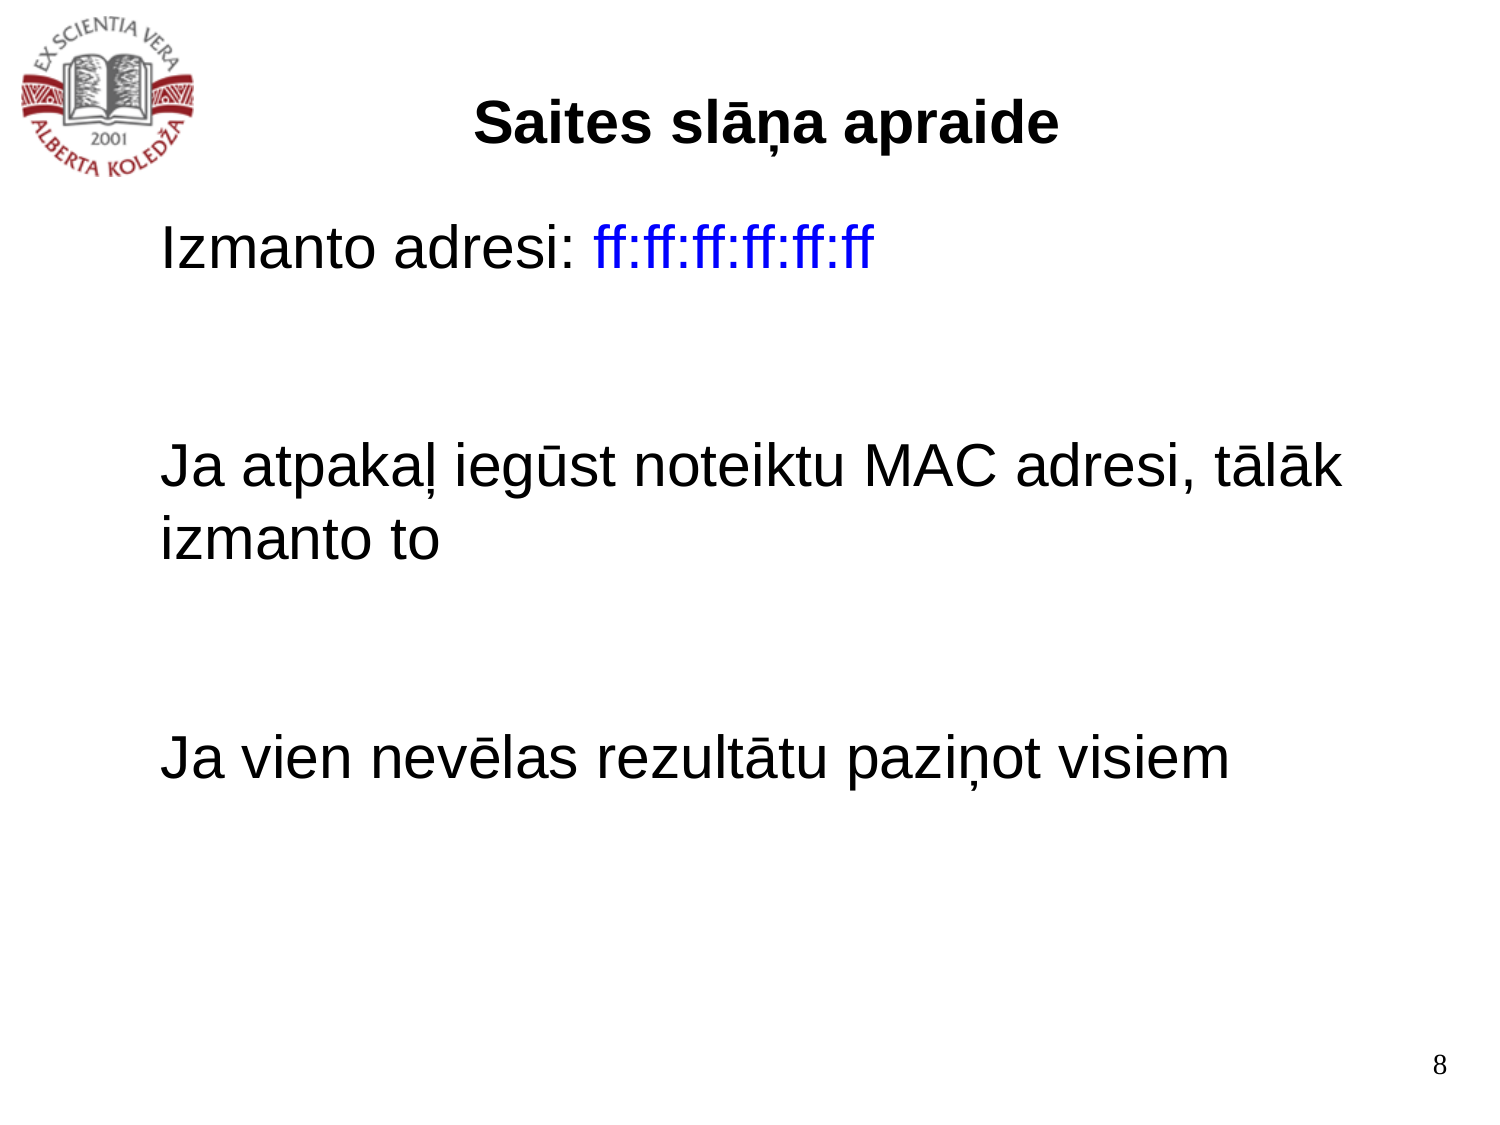

# Saites slāņa apraide
Izmanto adresi: ff:ff:ff:ff:ff:ff
Ja atpakaļ iegūst noteiktu MAC adresi, tālāk izmanto to
Ja vien nevēlas rezultātu paziņot visiem